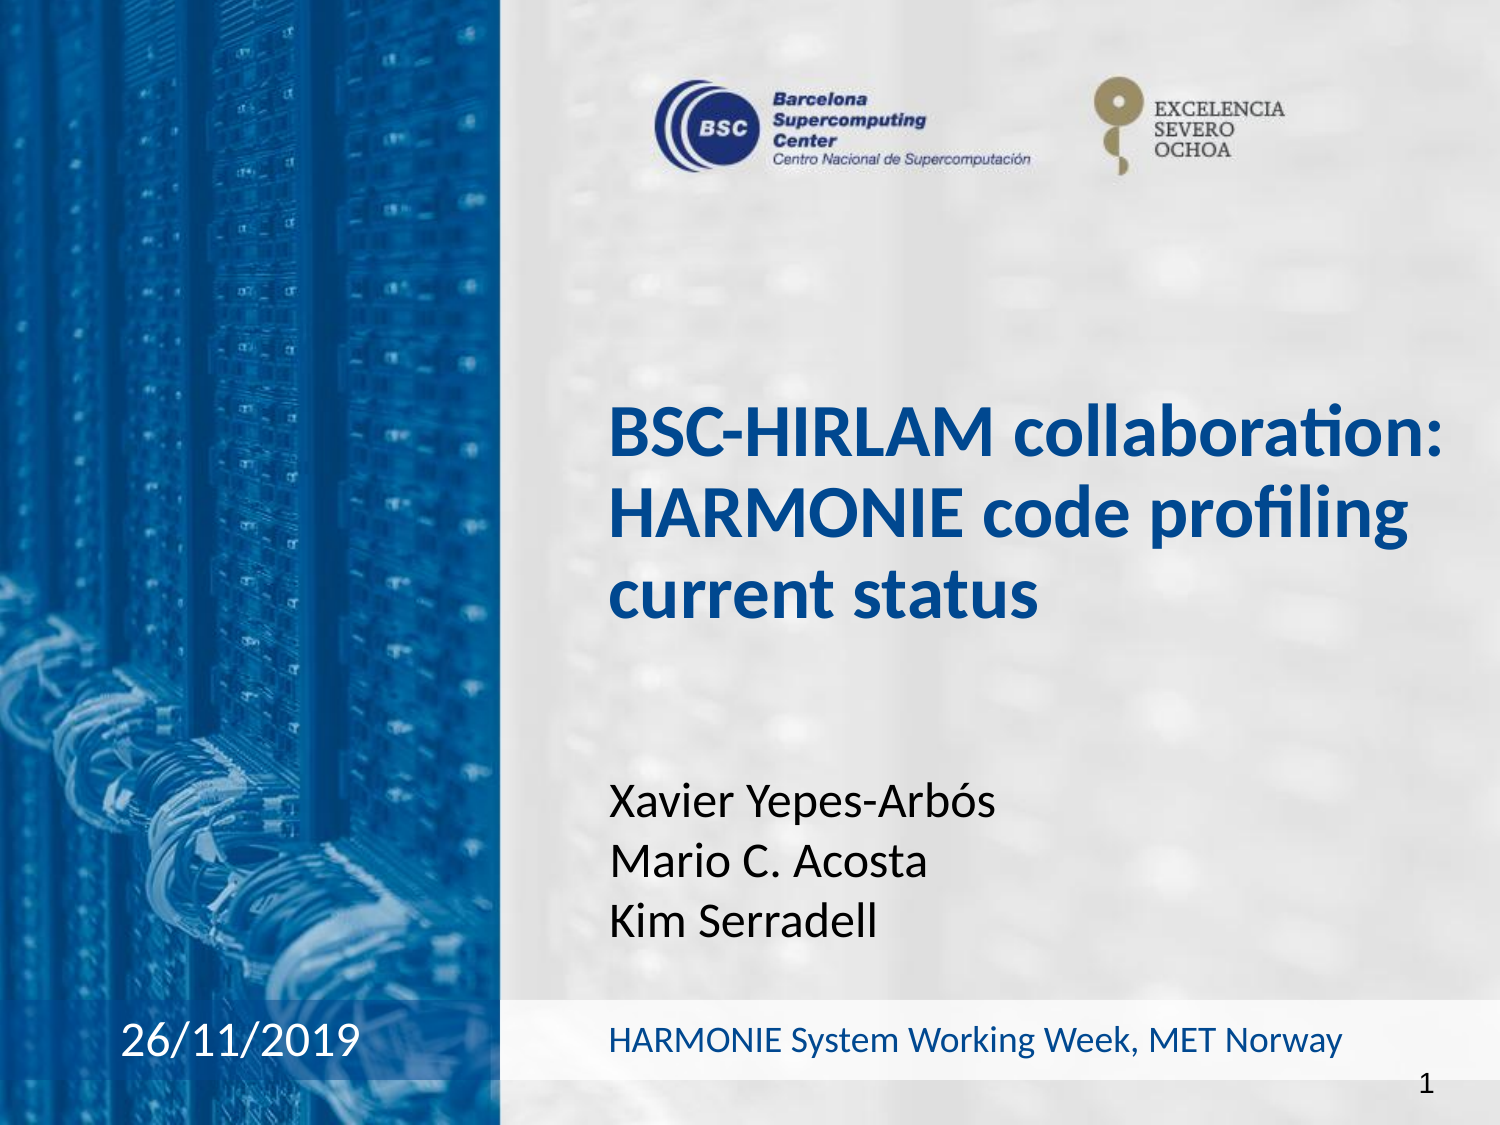

# BSC-HIRLAM collaboration: HARMONIE code profiling current status
Xavier Yepes-Arbós
Mario C. Acosta
Kim Serradell
26/11/2019
HARMONIE System Working Week, MET Norway